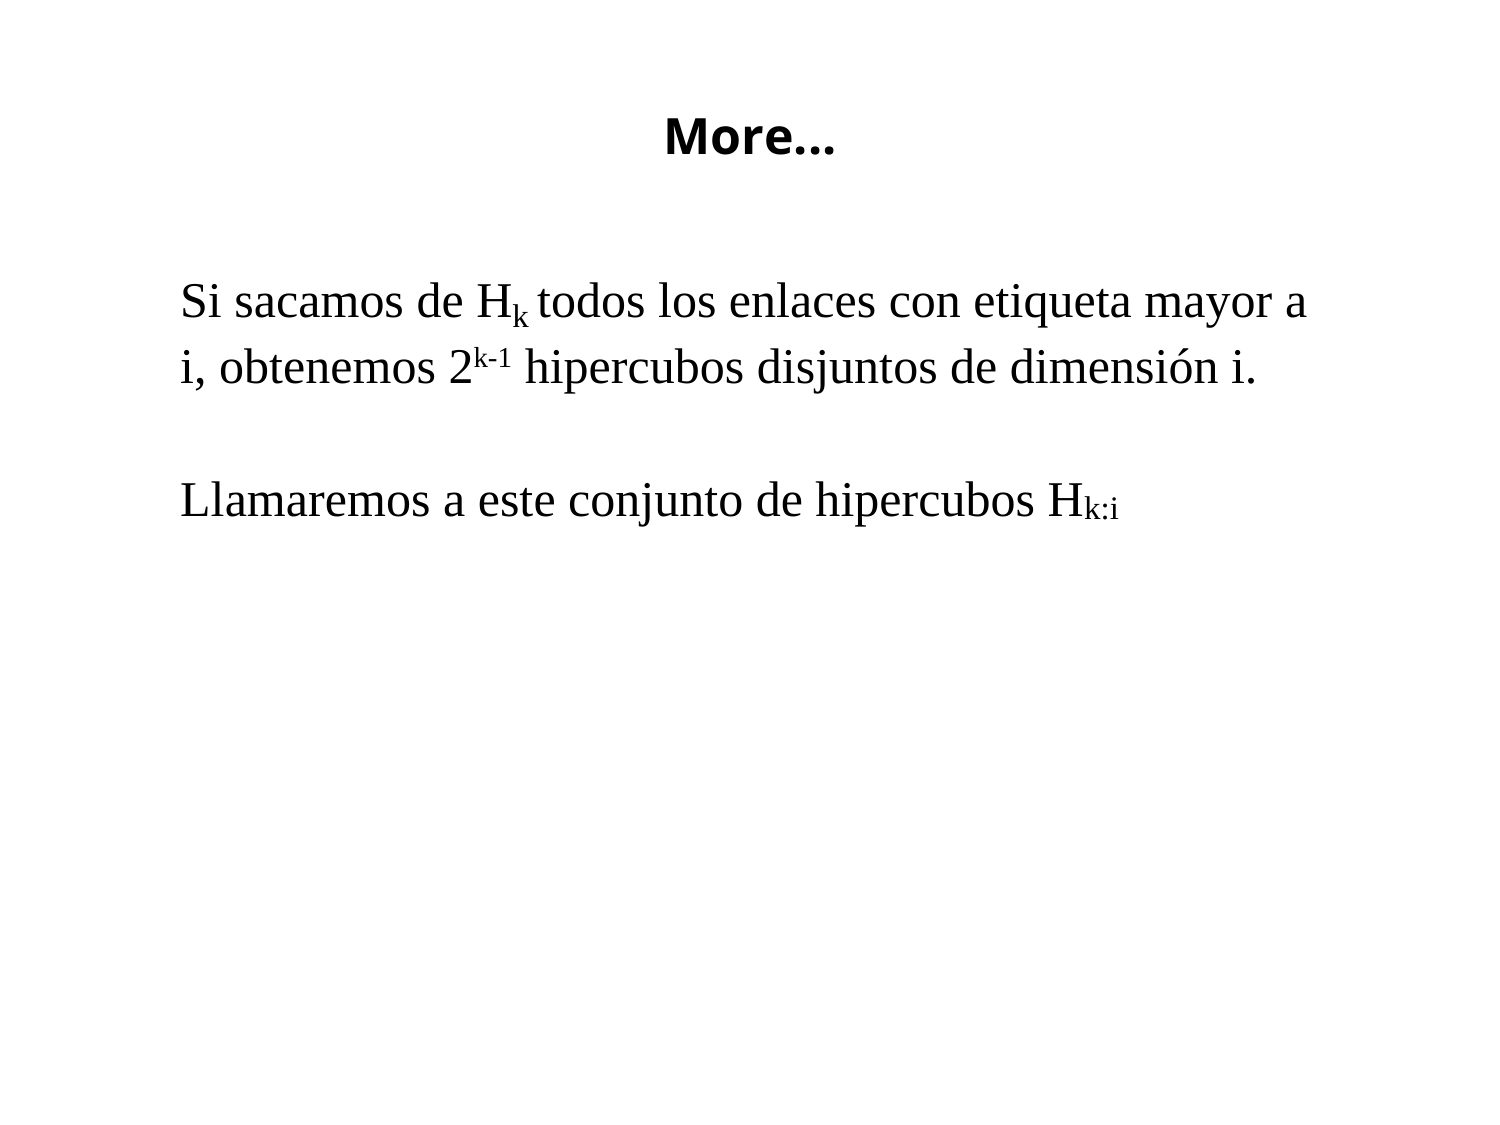

# More...
Si sacamos de Hk todos los enlaces con etiqueta mayor a i, obtenemos 2k-1 hipercubos disjuntos de dimensión i.
Llamaremos a este conjunto de hipercubos Hk:i
Paola Flocchini